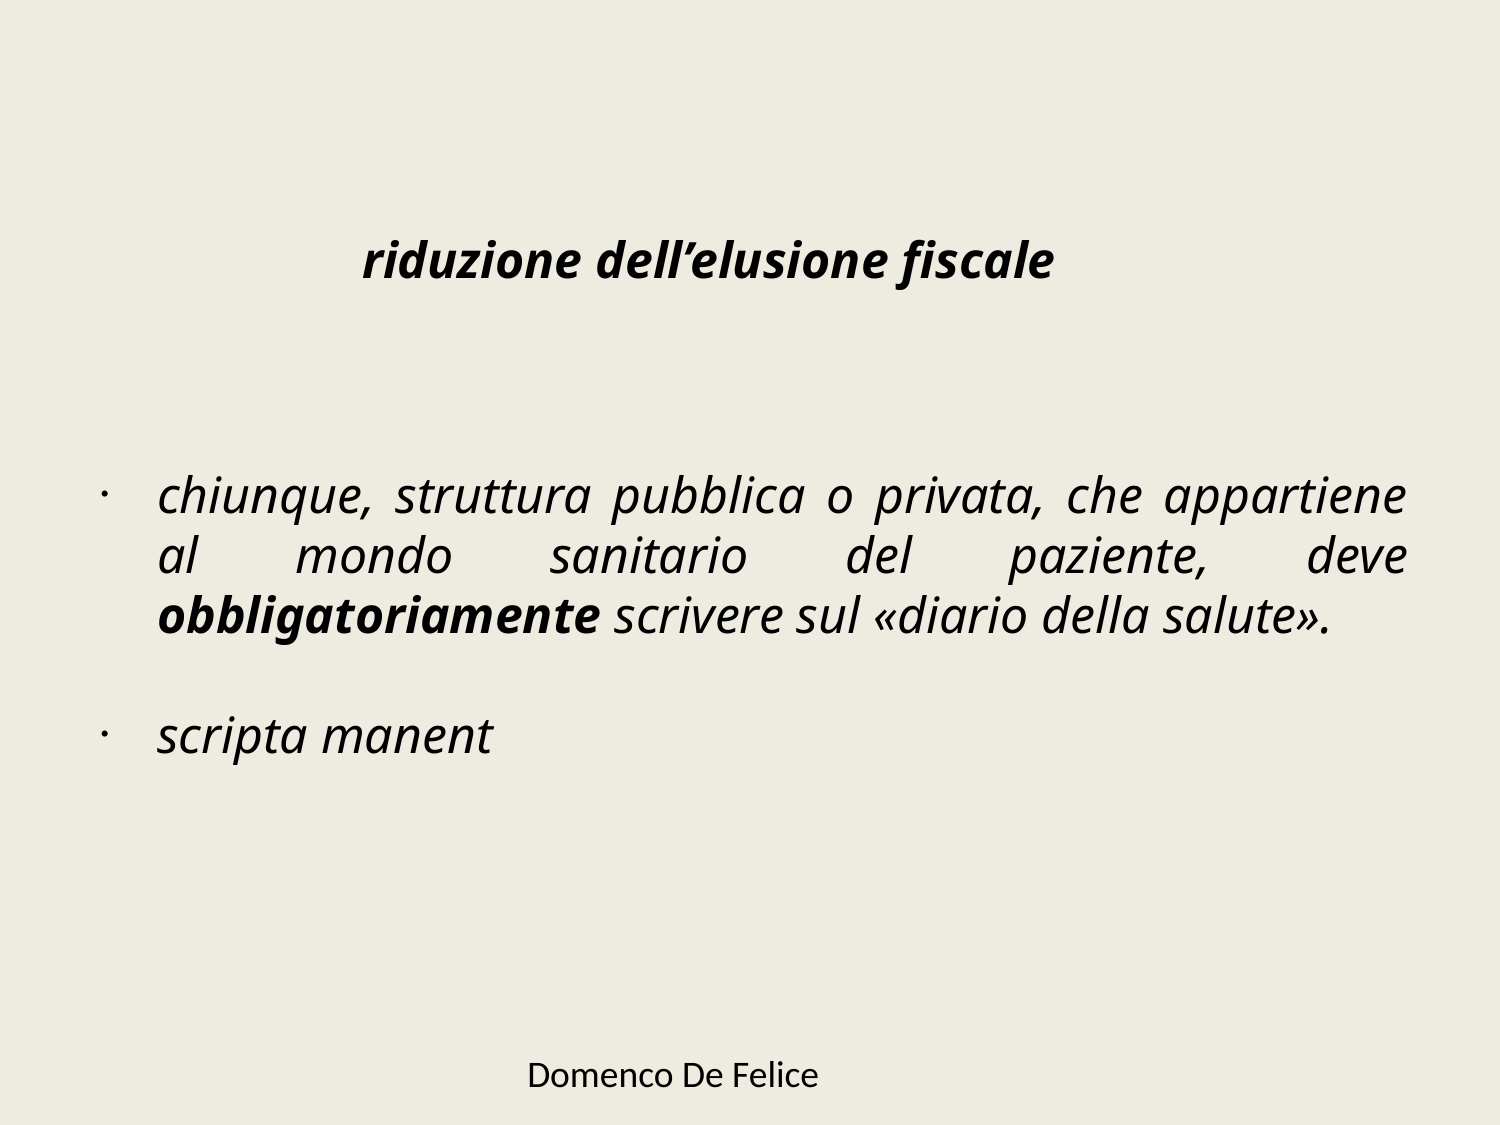

riduzione dell’elusione fiscale
chiunque, struttura pubblica o privata, che appartiene al mondo sanitario del paziente, deve obbligatoriamente scrivere sul «diario della salute».
scripta manent
Domenco De Felice